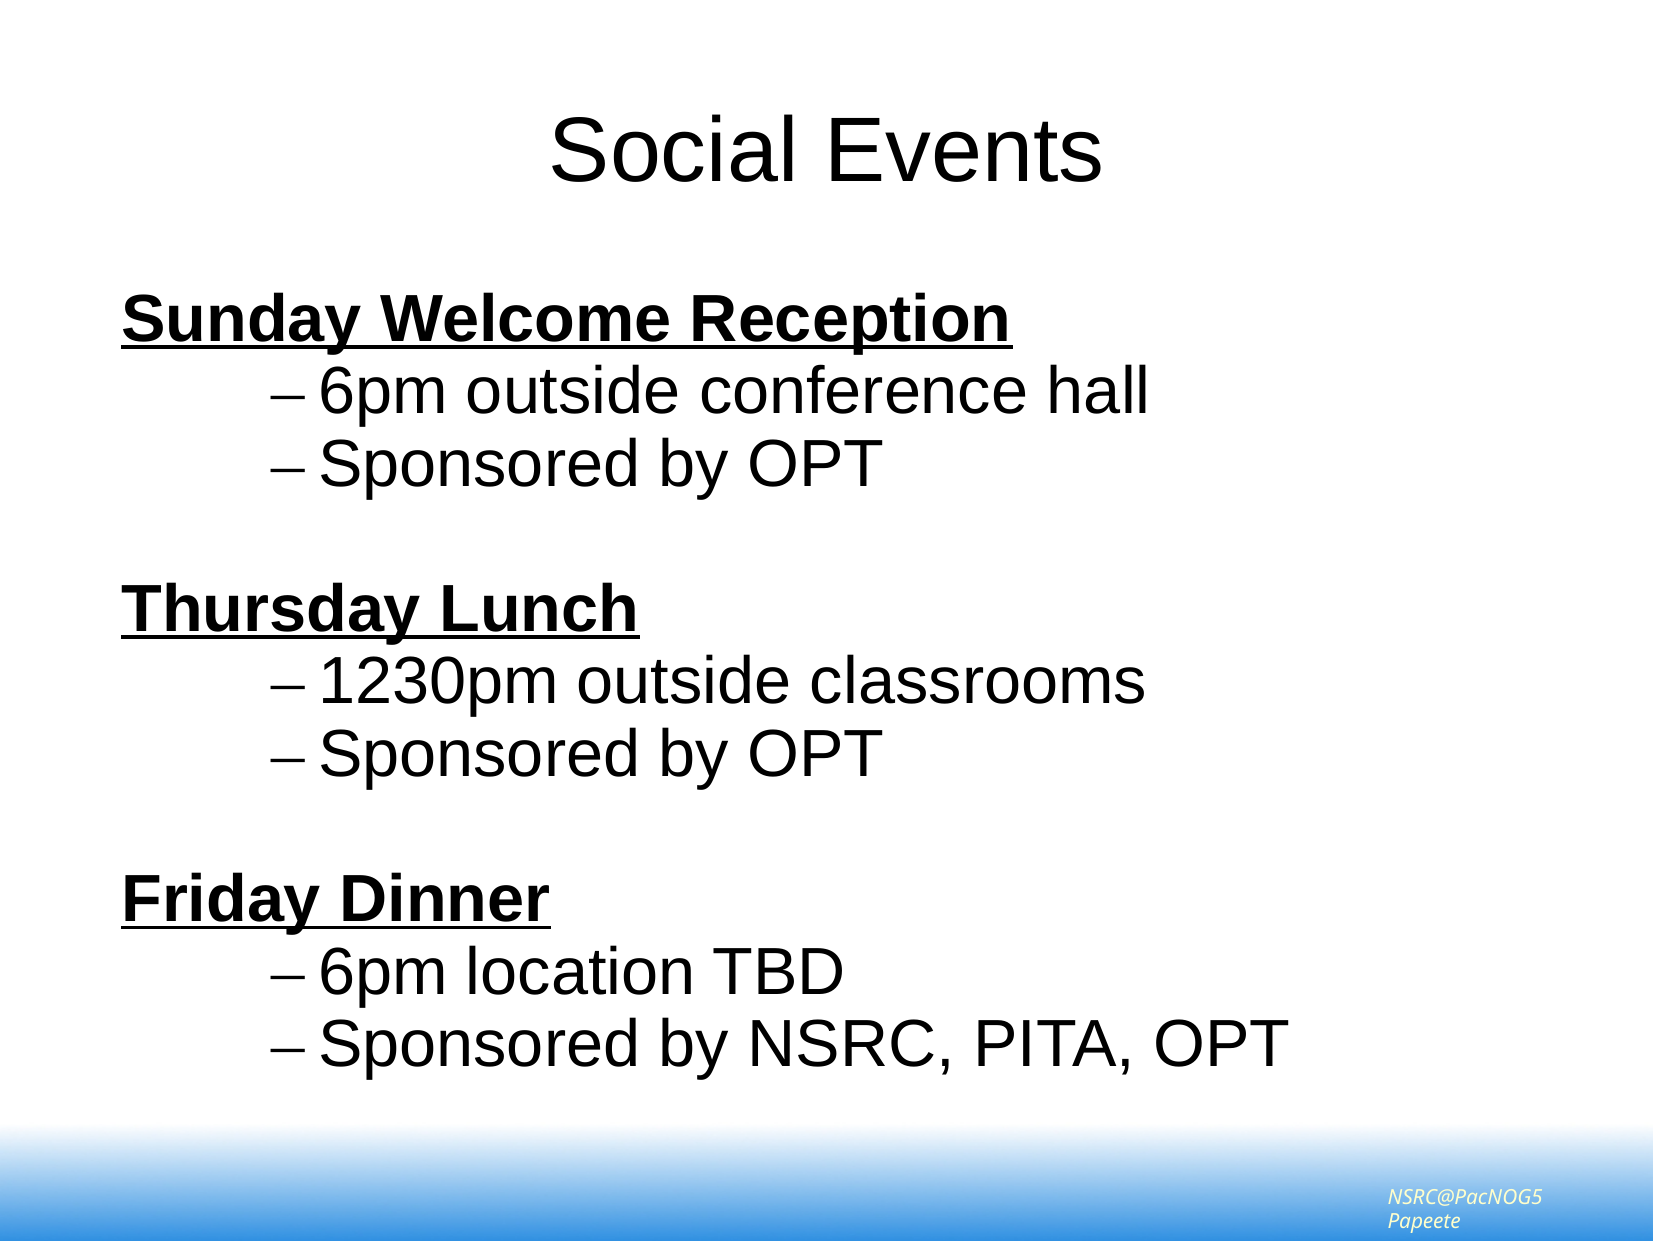

# Social Events
Sunday Welcome Reception
6pm outside conference hall
Sponsored by OPT
Thursday Lunch
1230pm outside classrooms
Sponsored by OPT
Friday Dinner
6pm location TBD
Sponsored by NSRC, PITA, OPT